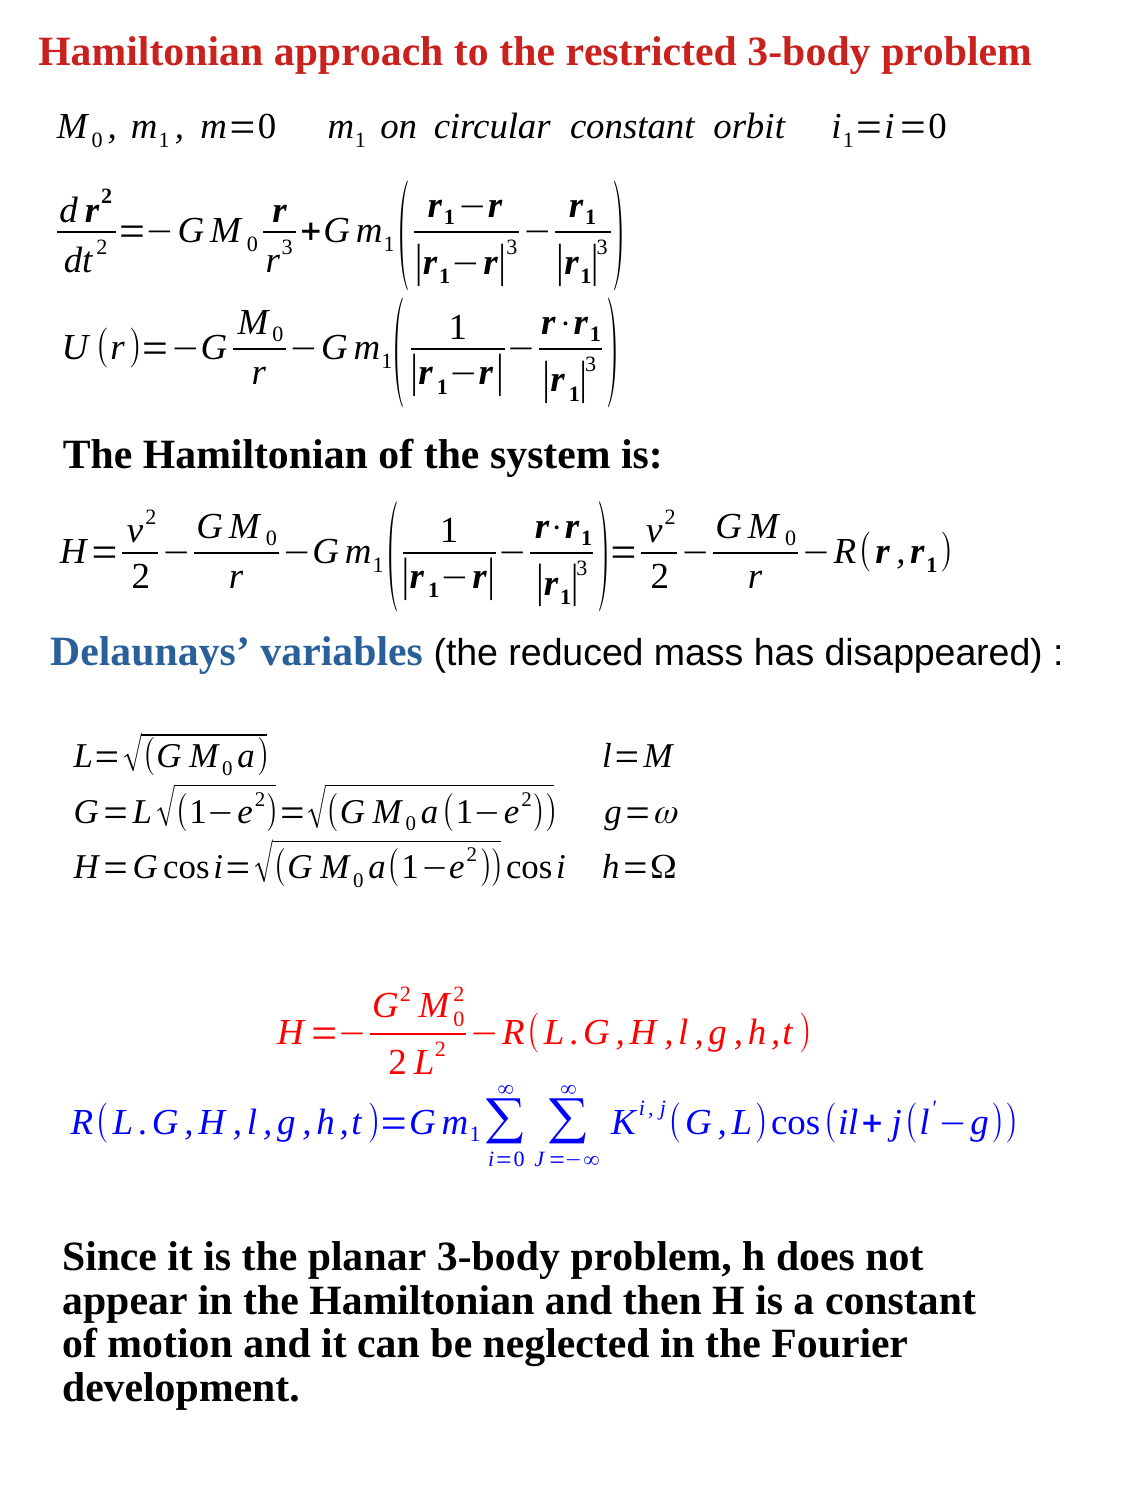

Hamiltonian approach to the restricted 3-body problem
The Hamiltonian of the system is:
Delaunays’ variables (the reduced mass has disappeared) :
Since it is the planar 3-body problem, h does not appear in the Hamiltonian and then H is a constant of motion and it can be neglected in the Fourier development.